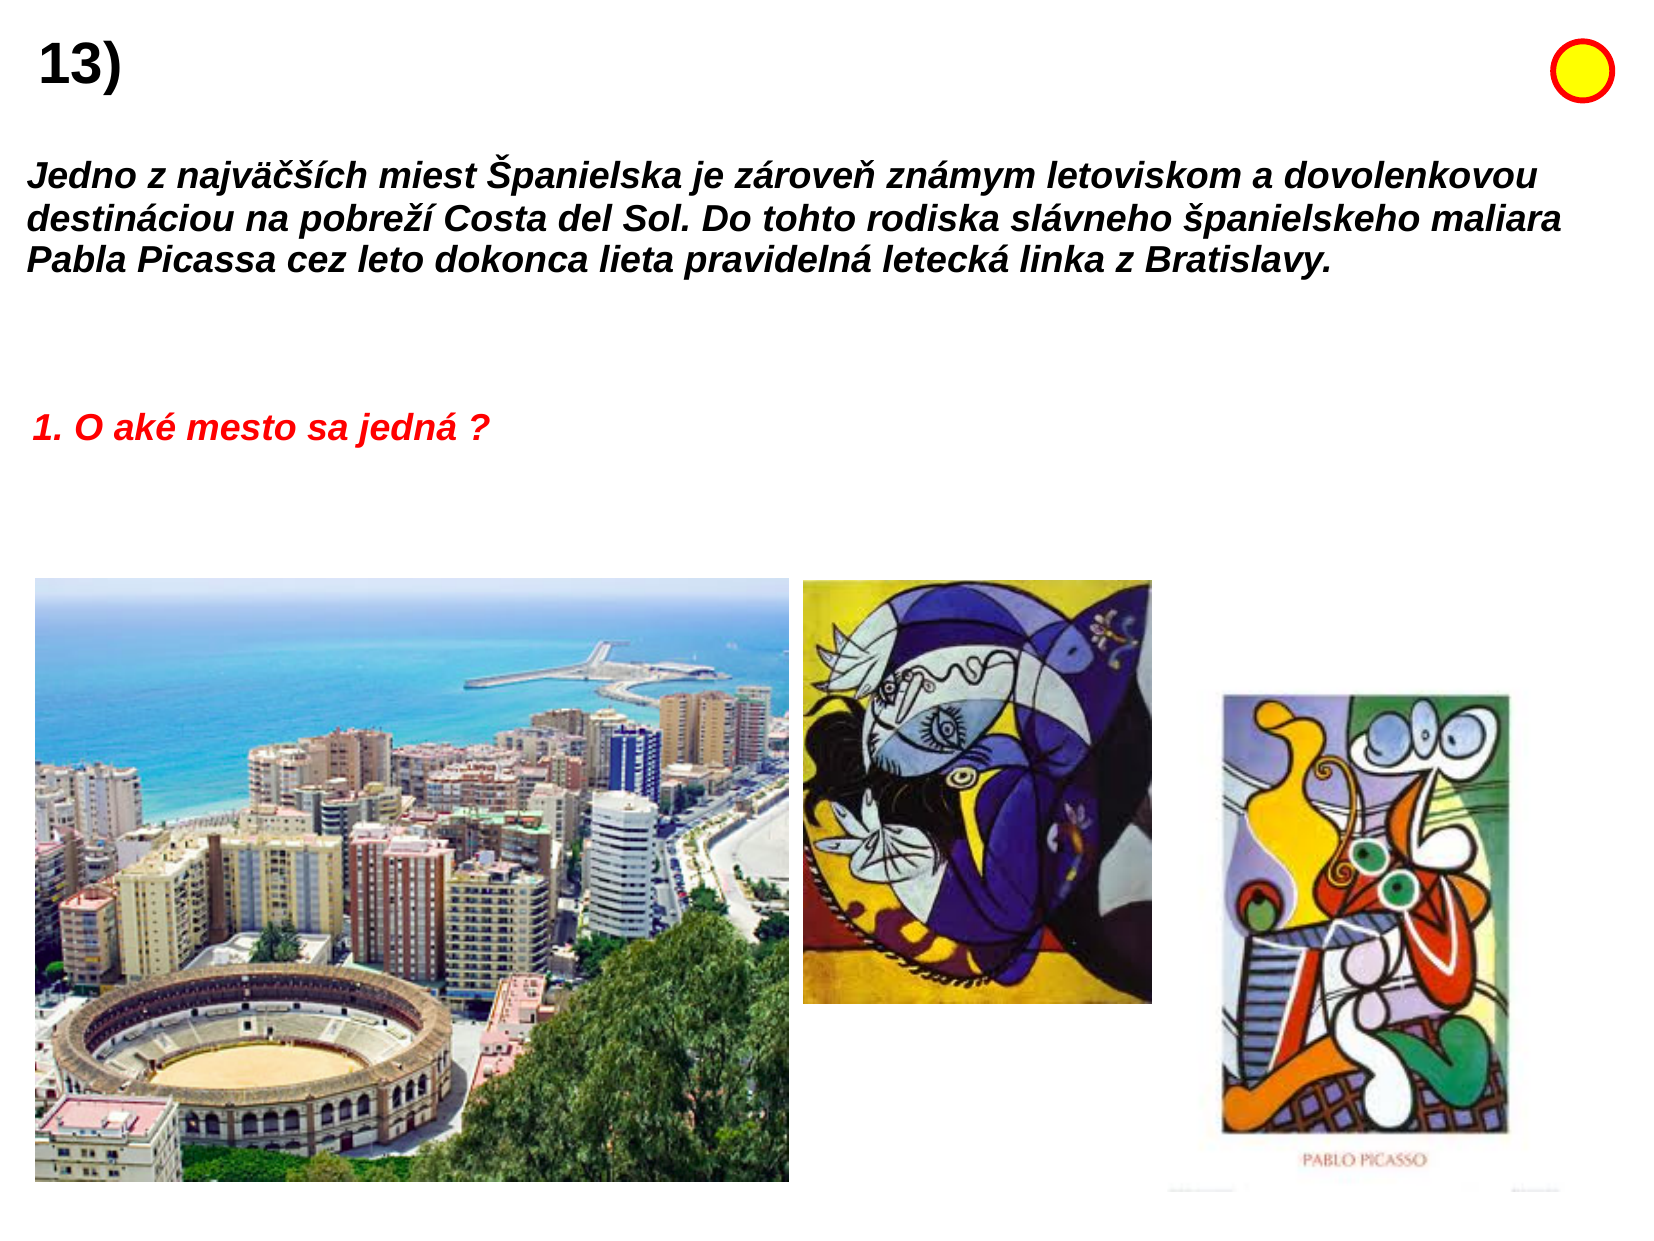

13)
Jedno z najväčších miest Španielska je zároveň známym letoviskom a dovolenkovou
destináciou na pobreží Costa del Sol. Do tohto rodiska slávneho španielskeho maliara Pabla Picassa cez leto dokonca lieta pravidelná letecká linka z Bratislavy.
1. O aké mesto sa jedná ?